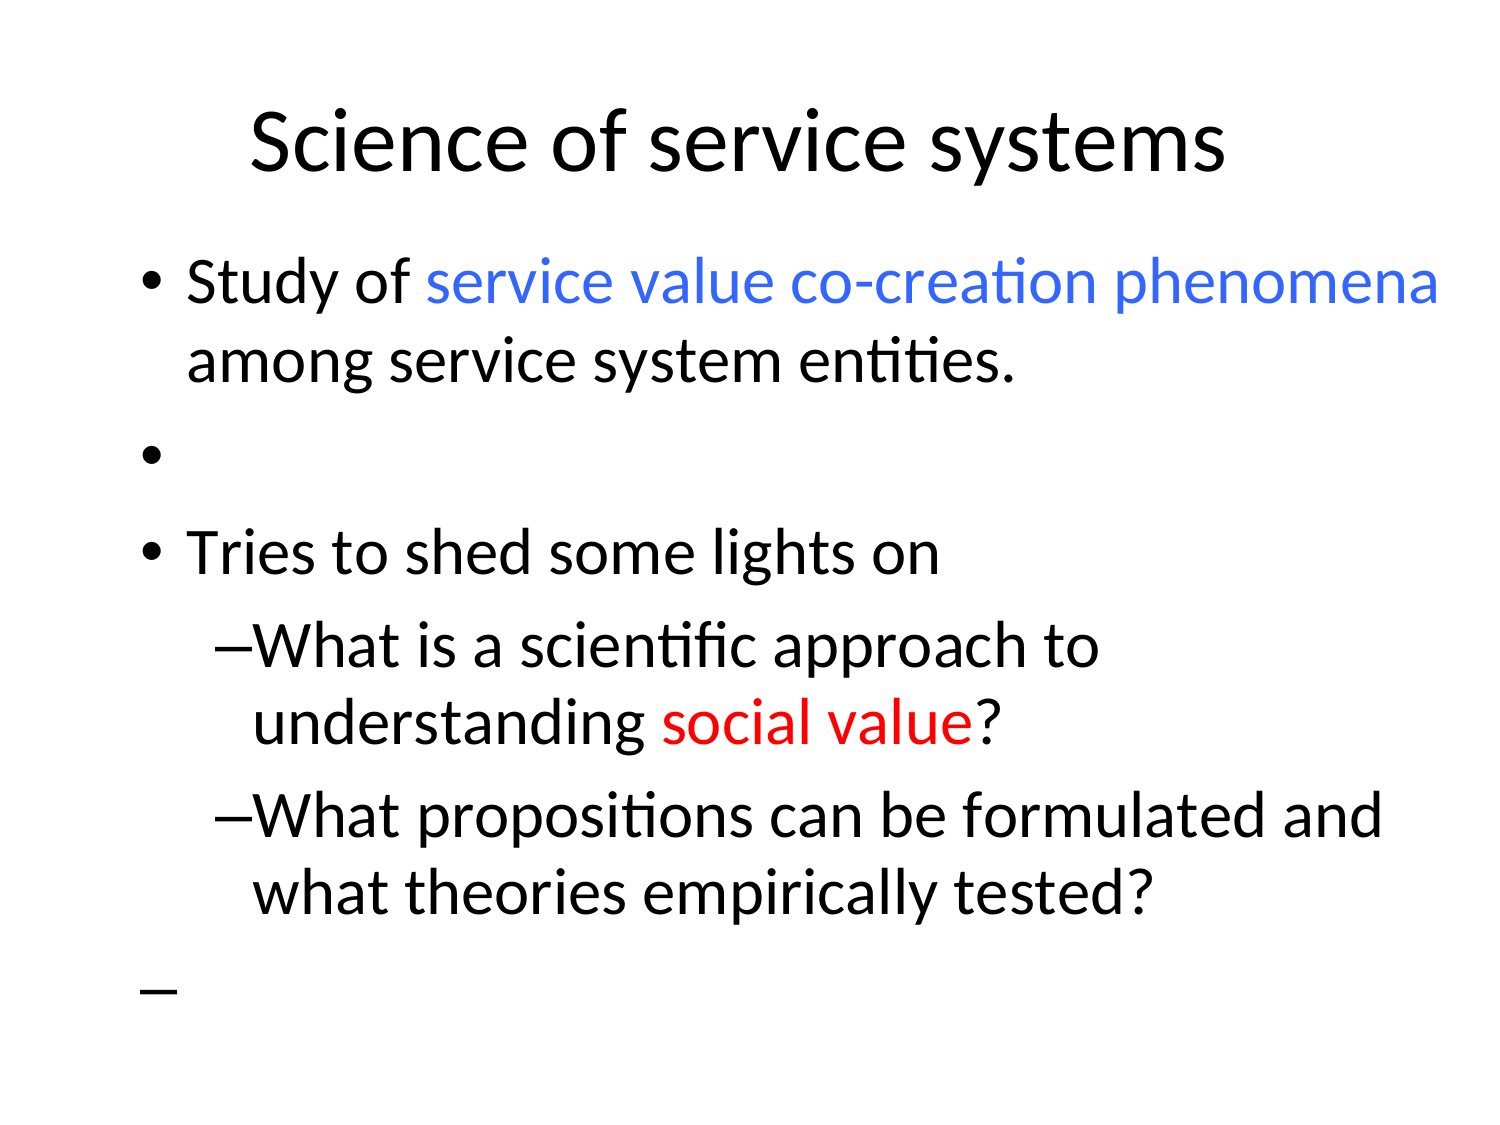

# Science of service systems
Study of service value co-creation phenomena among service system entities.
Tries to shed some lights on
What is a scientific approach to understanding social value?
What propositions can be formulated and what theories empirically tested?